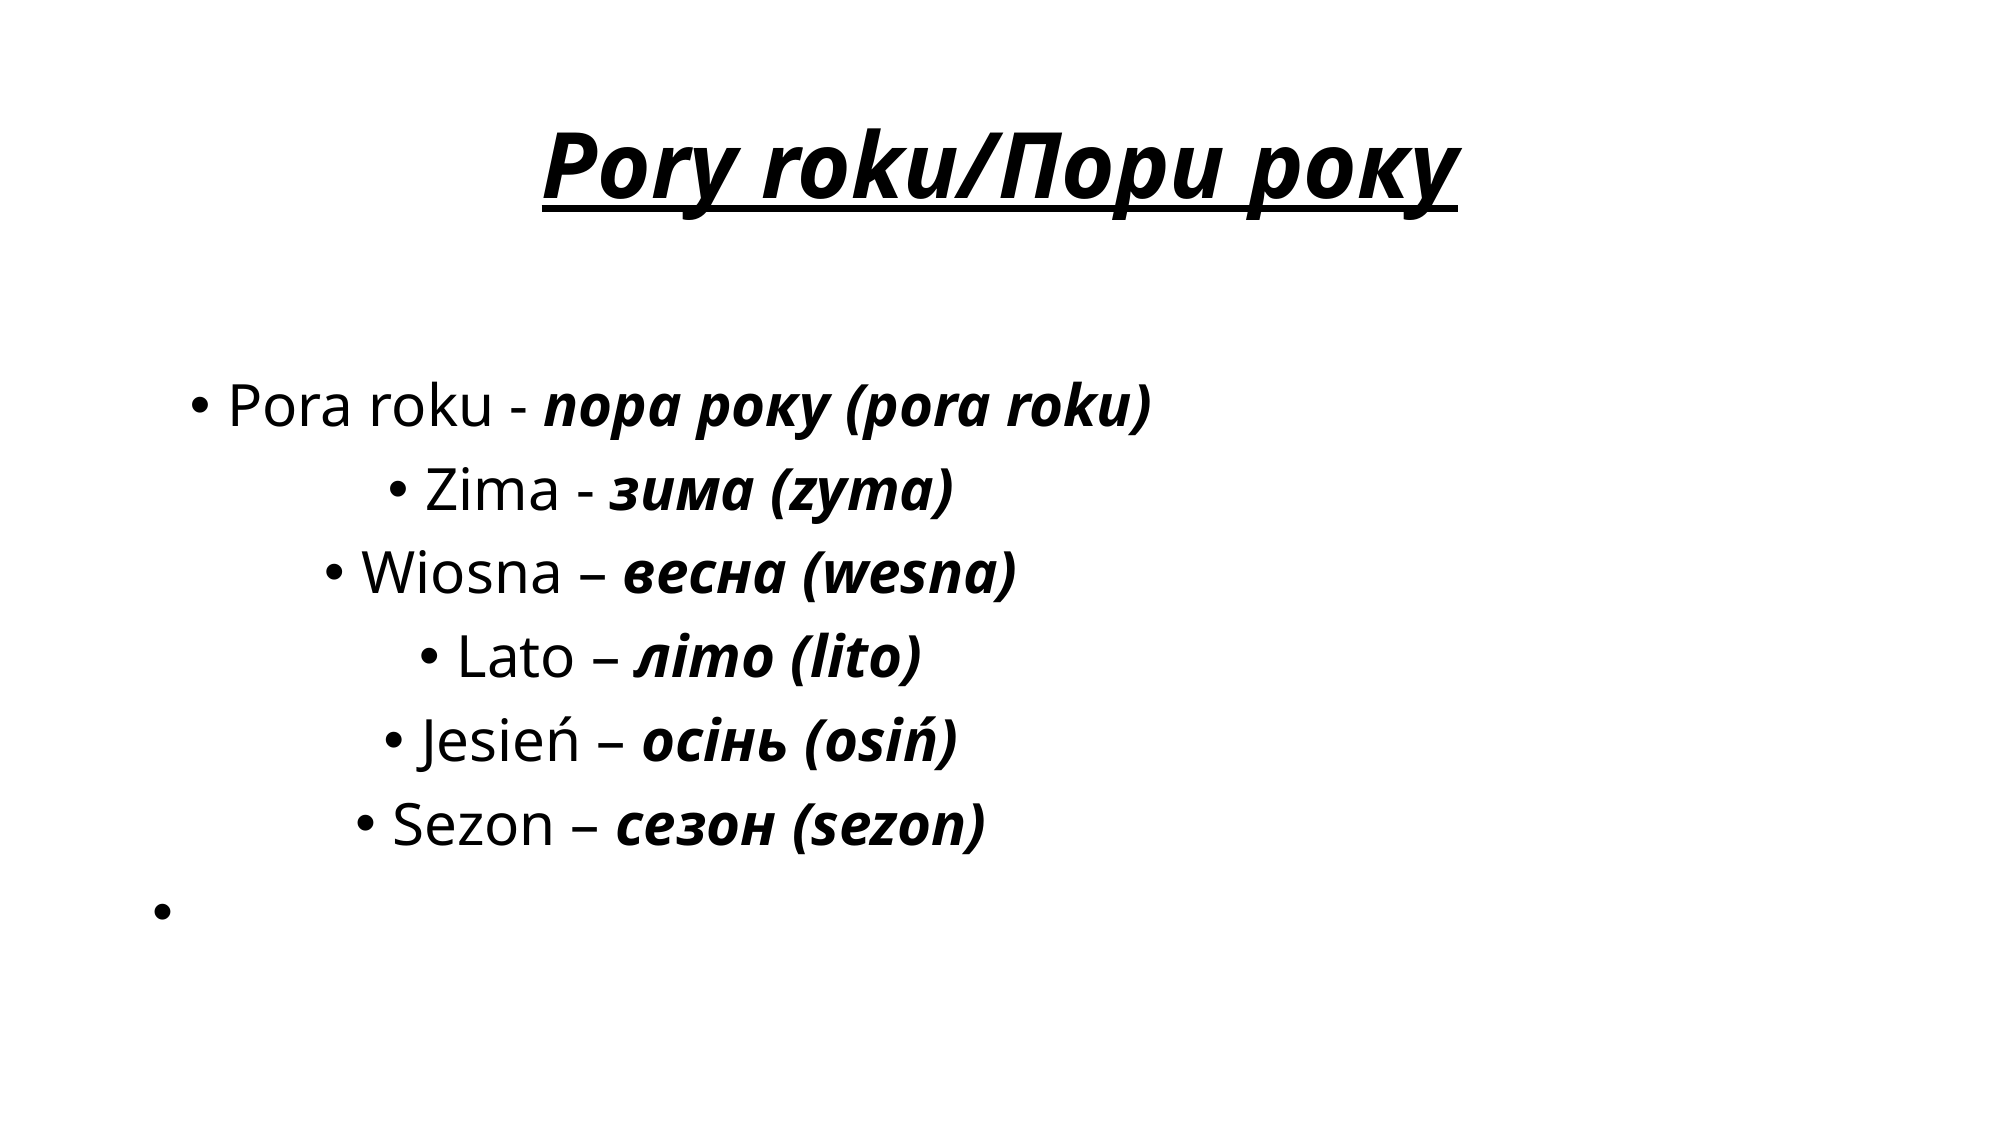

# Pory roku/Пори року
Pora roku - пора року (pora roku)
Zima - зима (zyma)
Wiosna – весна (wesna)
Lato – літо (lito)
Jesień – осінь (osiń)
Sezon – сезон (sezon)